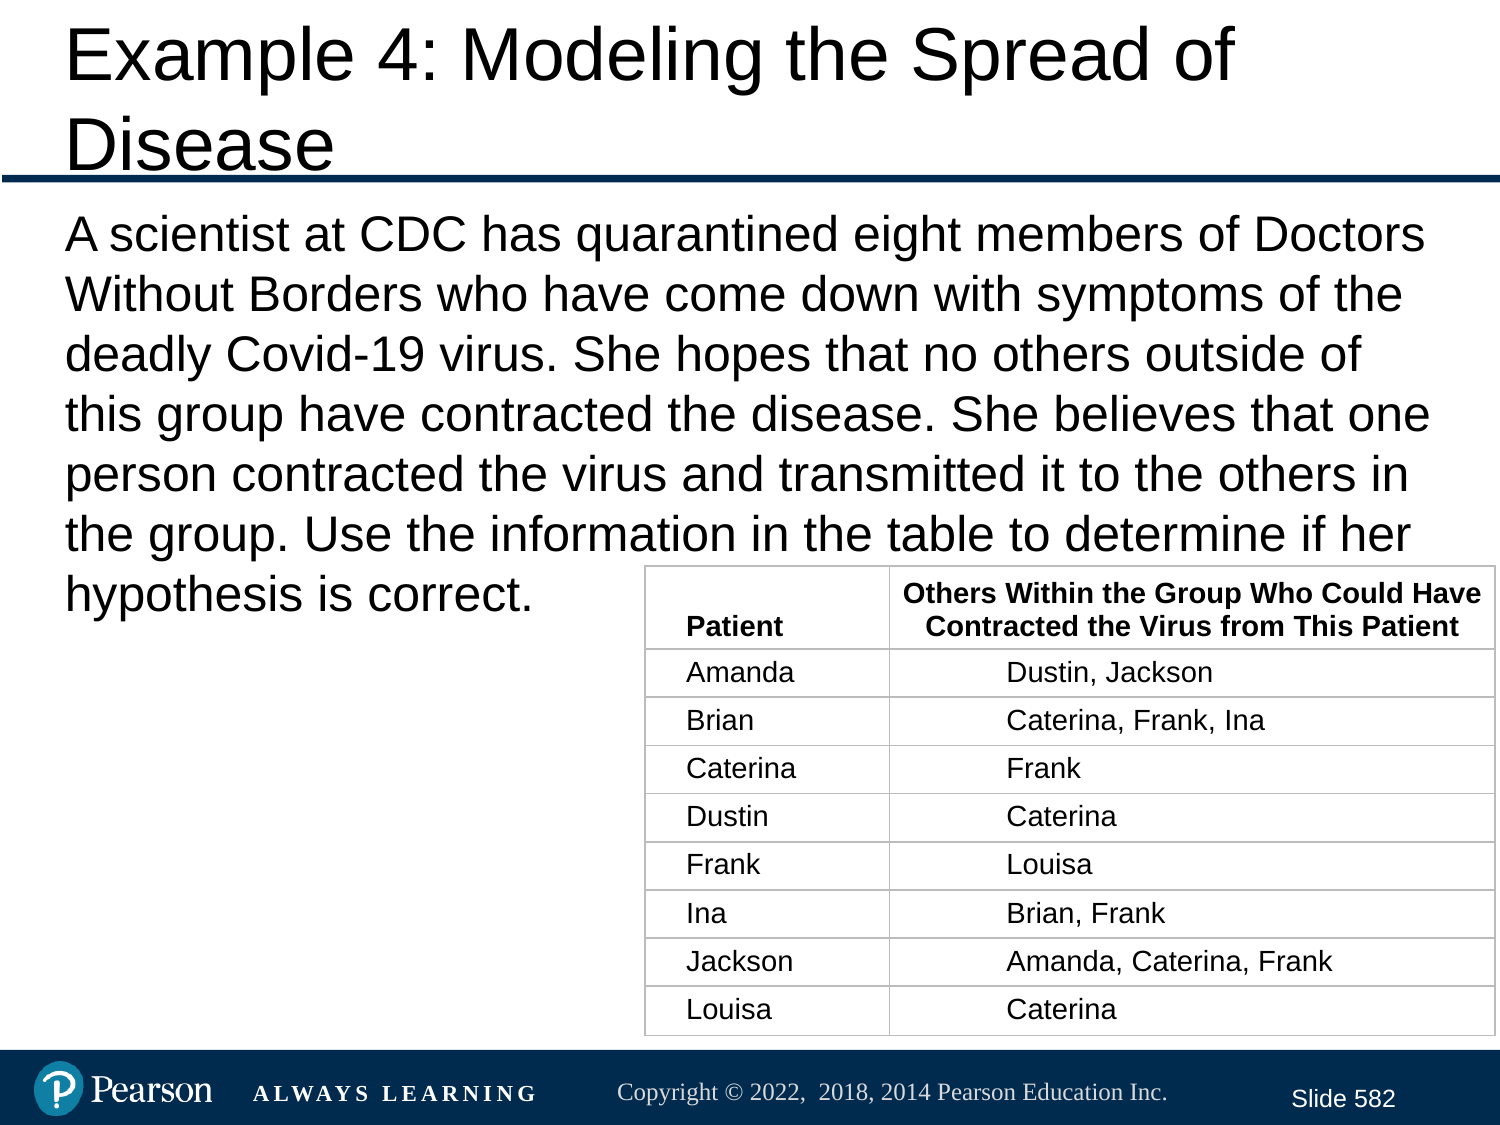

# Example 4: Modeling the Spread of Disease
A scientist at CDC has quarantined eight members of Doctors Without Borders who have come down with symptoms of the deadly Covid-19 virus. She hopes that no others outside of this group have contracted the disease. She believes that one person contracted the virus and transmitted it to the others in the group. Use the information in the table to determine if her hypothesis is correct.
| Patient | Others Within the Group Who Could Have Contracted the Virus from This Patient |
| --- | --- |
| Amanda | Dustin, Jackson |
| Brian | Caterina, Frank, Ina |
| Caterina | Frank |
| Dustin | Caterina |
| Frank | Louisa |
| Ina | Brian, Frank |
| Jackson | Amanda, Caterina, Frank |
| Louisa | Caterina |